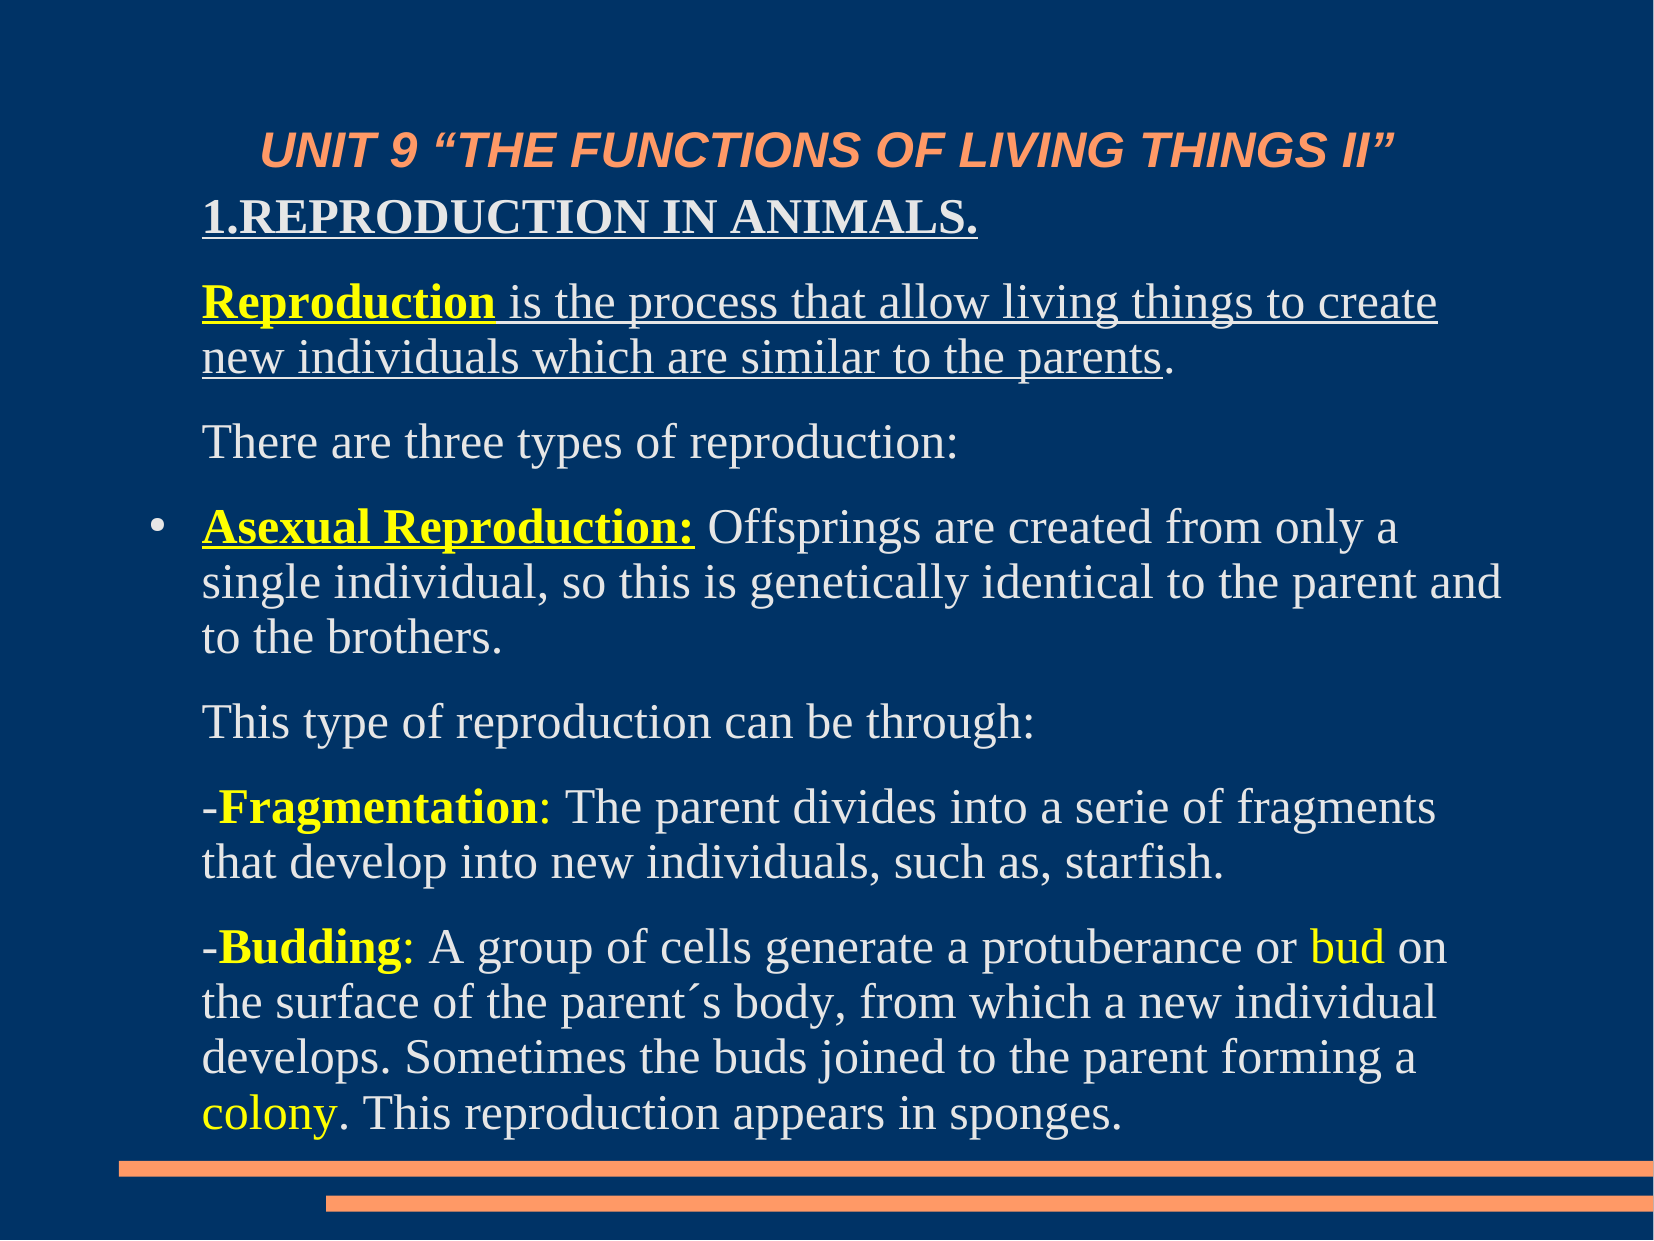

# UNIT 9 “THE FUNCTIONS OF LIVING THINGS II”
1.REPRODUCTION IN ANIMALS.
Reproduction is the process that allow living things to create new individuals which are similar to the parents.
There are three types of reproduction:
Asexual Reproduction: Offsprings are created from only a single individual, so this is genetically identical to the parent and to the brothers.
This type of reproduction can be through:
-Fragmentation: The parent divides into a serie of fragments that develop into new individuals, such as, starfish.
-Budding: A group of cells generate a protuberance or bud on the surface of the parent´s body, from which a new individual develops. Sometimes the buds joined to the parent forming a colony. This reproduction appears in sponges.